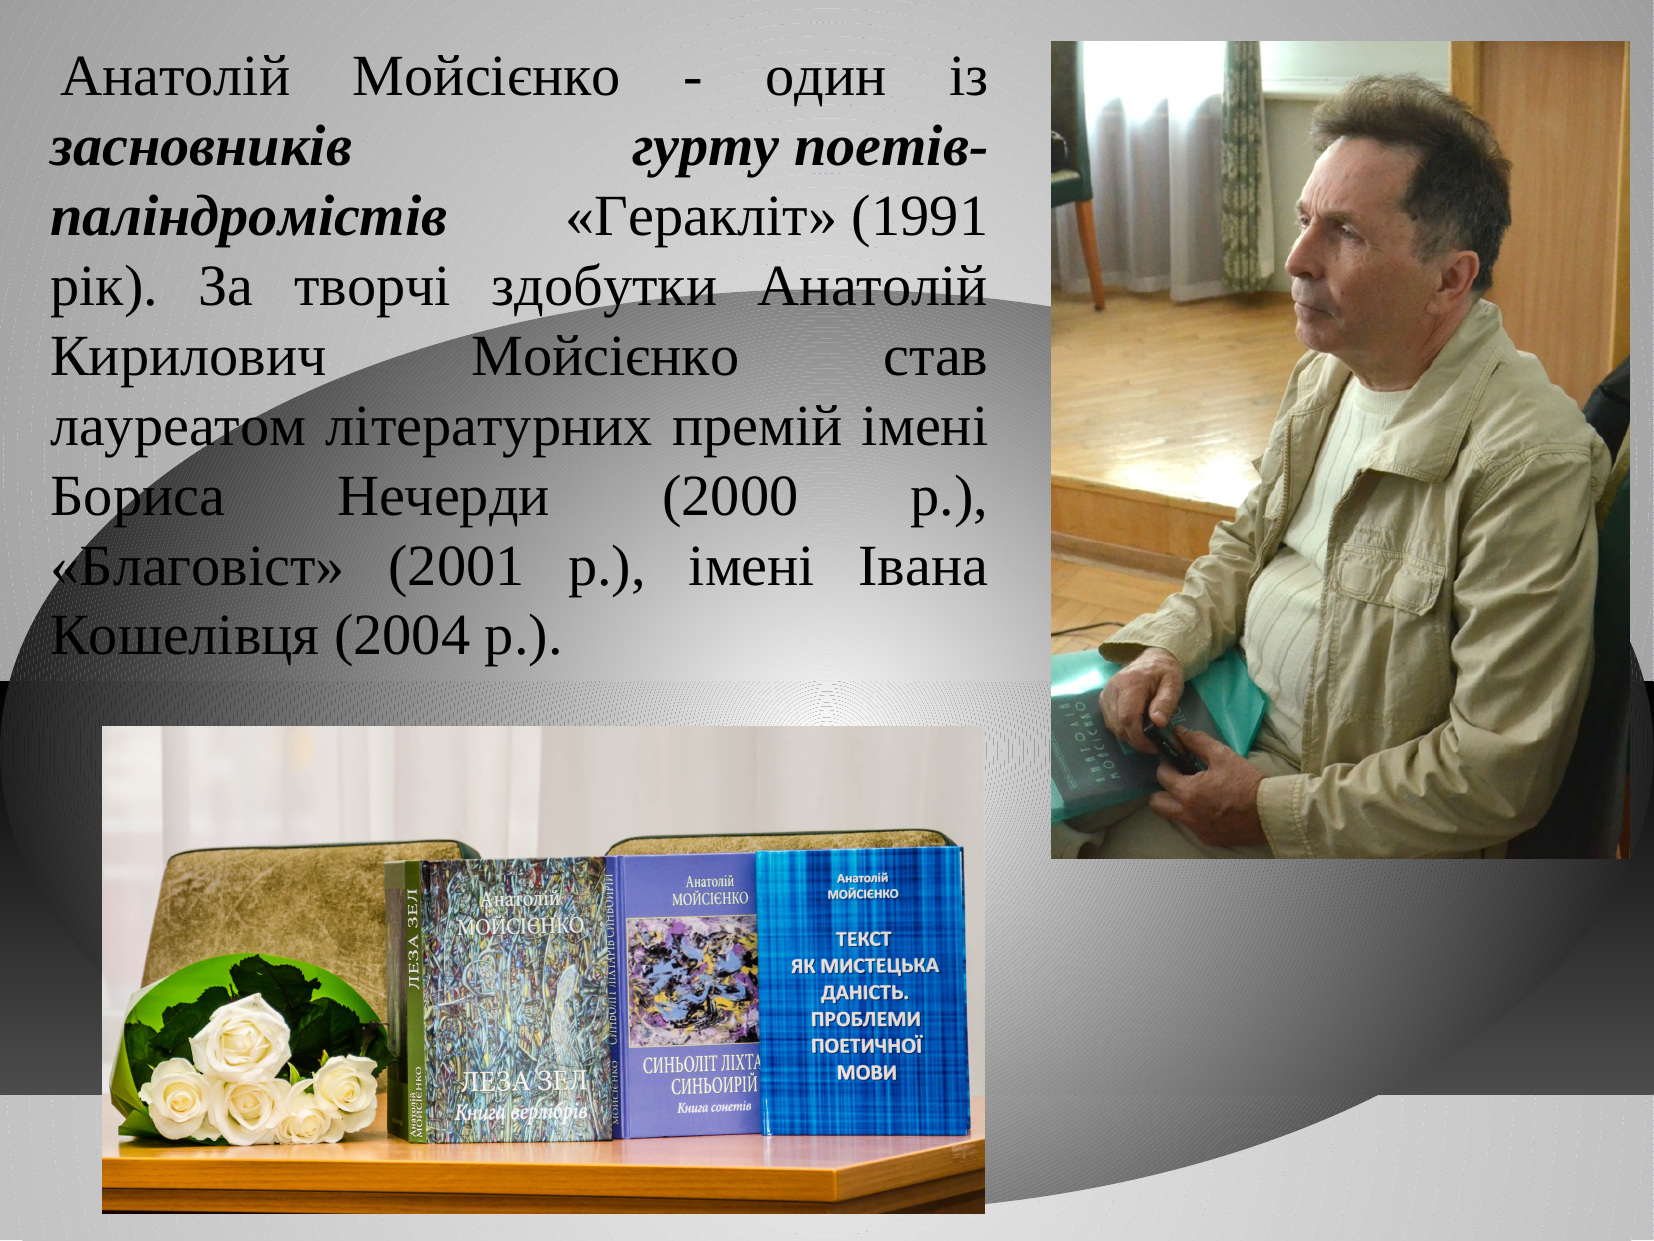

Анатолій Мойсієнко - один із засновників гурту поетів-паліндромістів «Геракліт» (1991 рік). За творчі здобутки Анатолій Кирилович Мойсієнко став лауреатом літературних премій імені Бориса Нечерди (2000 р.), «Благовіст» (2001 р.), імені Івана Кошелівця (2004 р.).